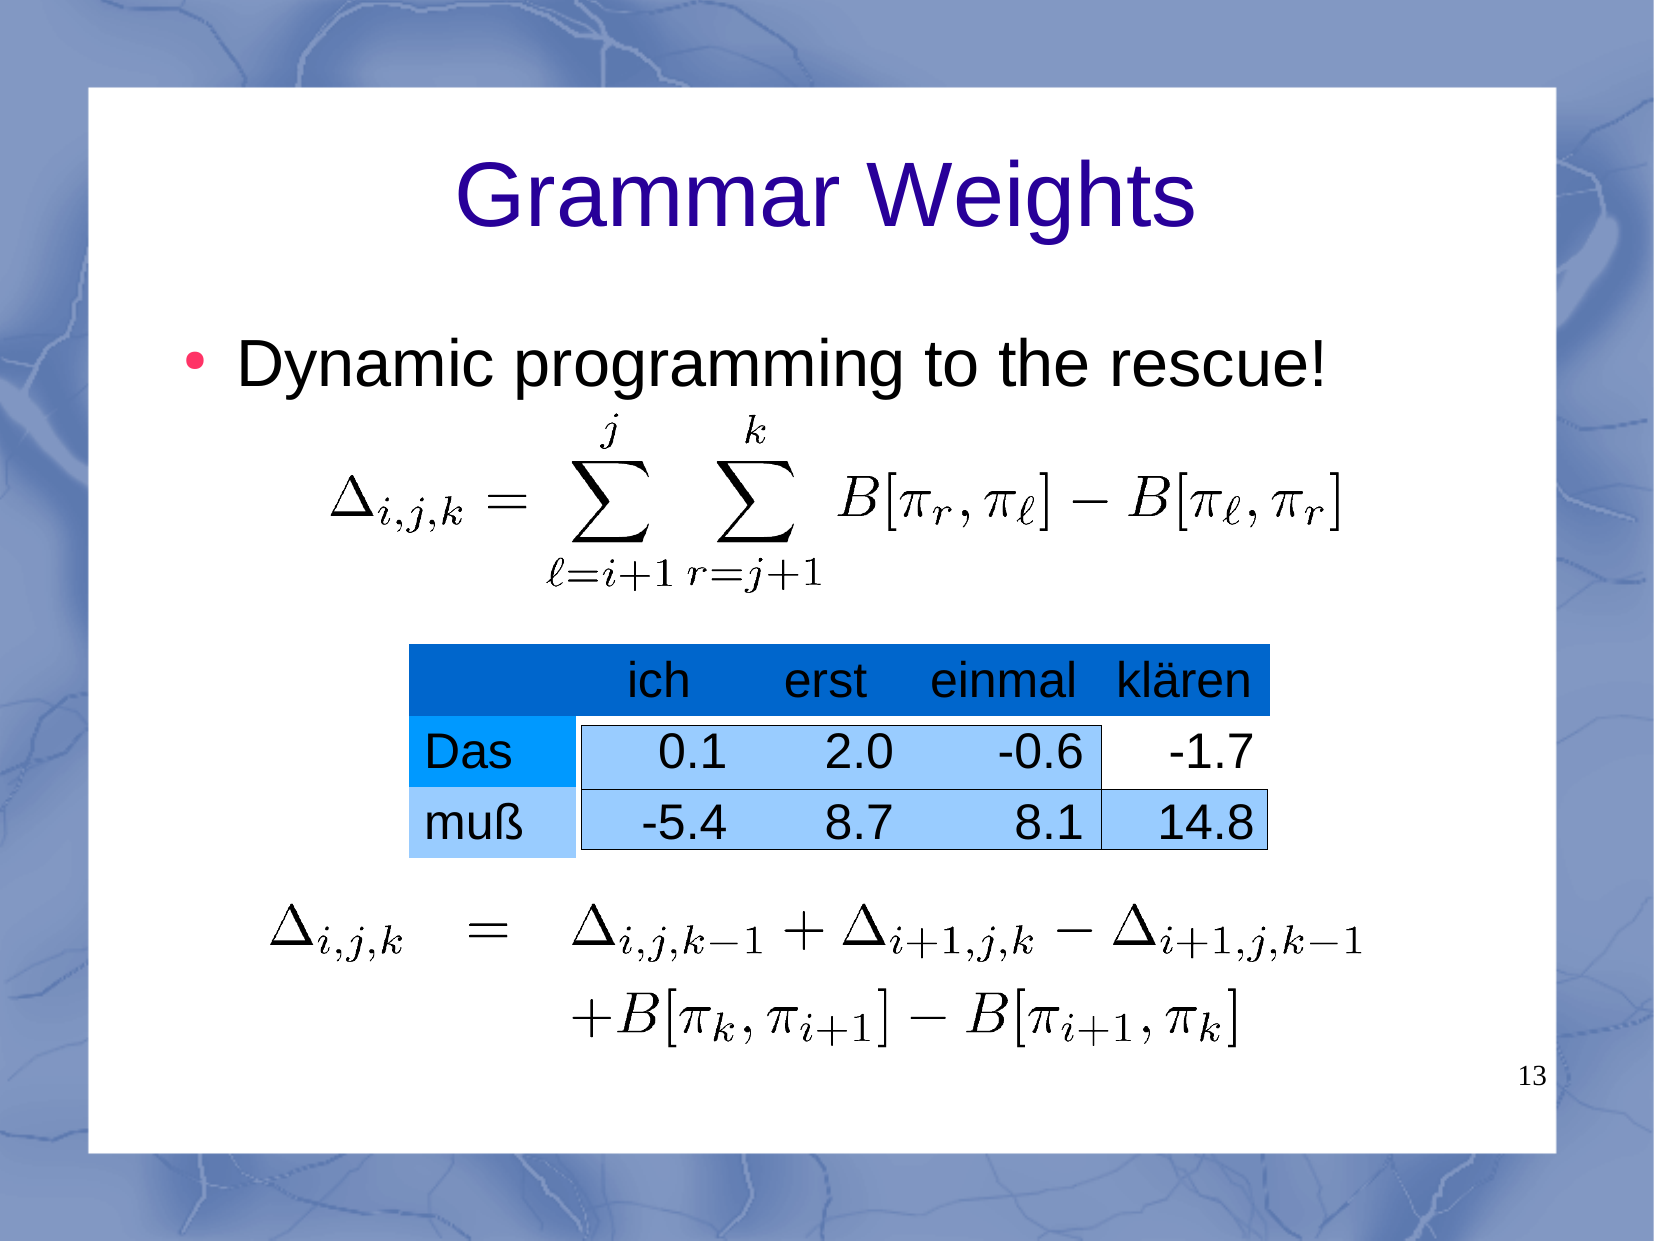

# Grammar Weights
Dynamic programming to the rescue!
| | ich | erst | einmal | klären |
| --- | --- | --- | --- | --- |
| Das | 0.1 | 2.0 | -0.6 | -1.7 |
| muß | -5.4 | 8.7 | 8.1 | 14.8 |
13